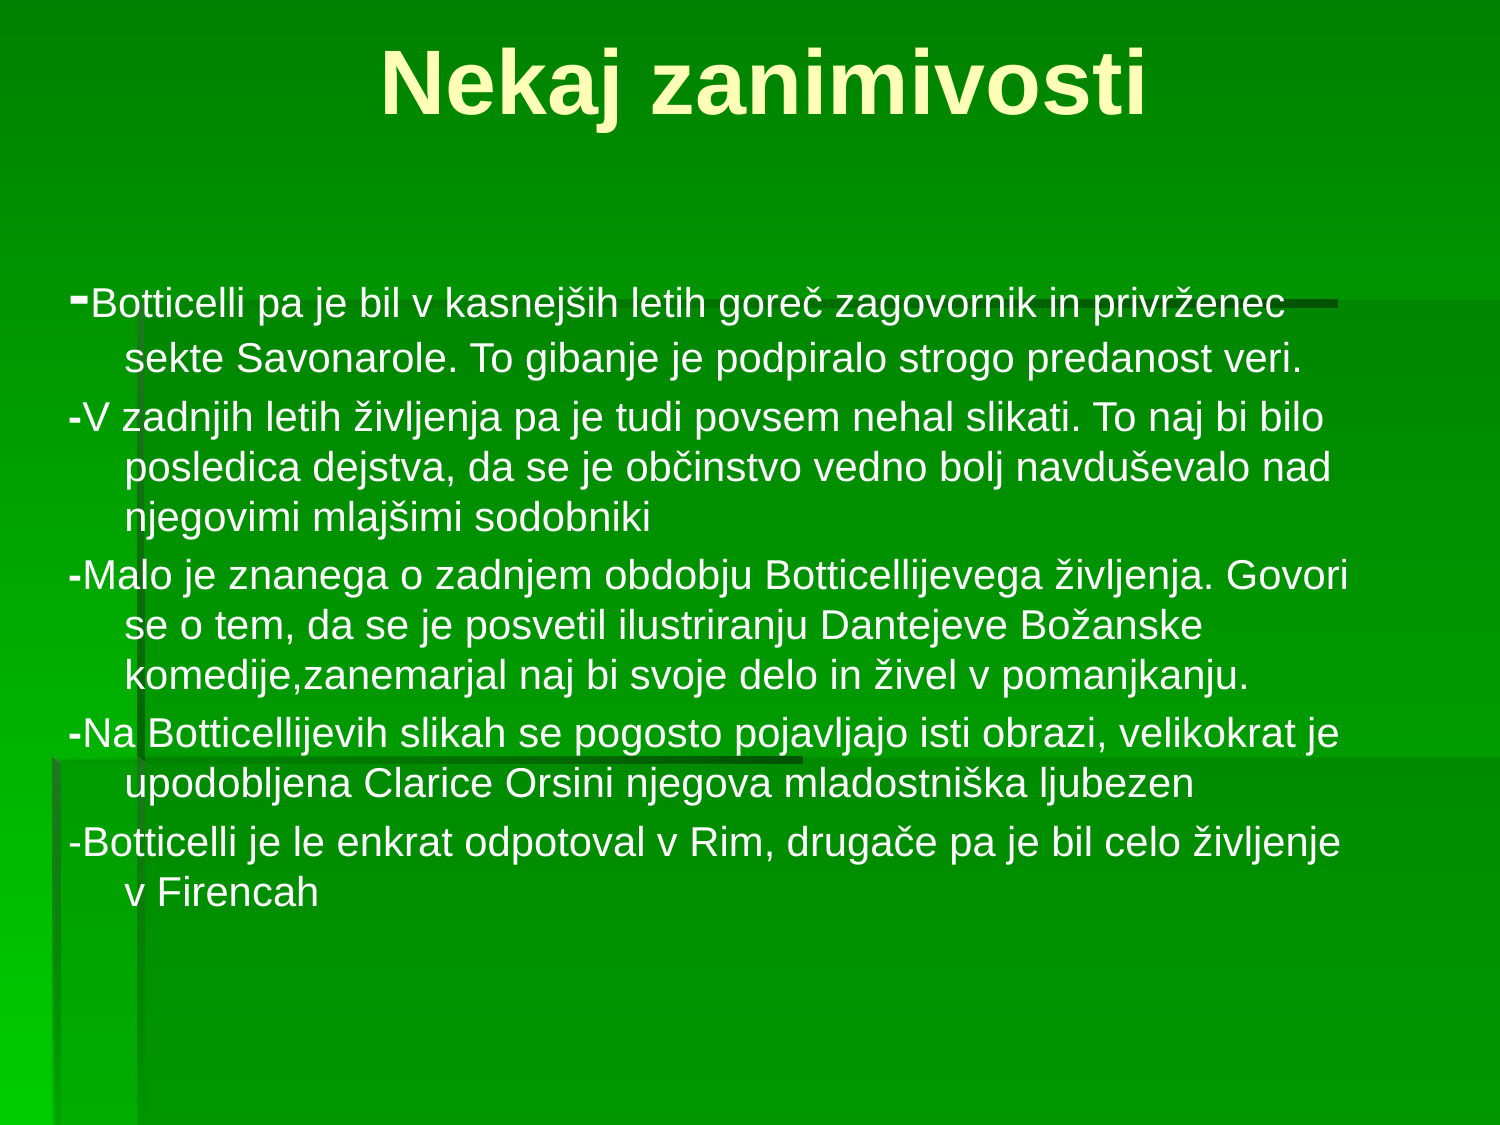

# Nekaj zanimivosti
-Botticelli pa je bil v kasnejših letih goreč zagovornik in privrženec sekte Savonarole. To gibanje je podpiralo strogo predanost veri.
-V zadnjih letih življenja pa je tudi povsem nehal slikati. To naj bi bilo posledica dejstva, da se je občinstvo vedno bolj navduševalo nad njegovimi mlajšimi sodobniki
-Malo je znanega o zadnjem obdobju Botticellijevega življenja. Govori se o tem, da se je posvetil ilustriranju Dantejeve Božanske komedije,zanemarjal naj bi svoje delo in živel v pomanjkanju.
-Na Botticellijevih slikah se pogosto pojavljajo isti obrazi, velikokrat je upodobljena Clarice Orsini njegova mladostniška ljubezen
-Botticelli je le enkrat odpotoval v Rim, drugače pa je bil celo življenje v Firencah